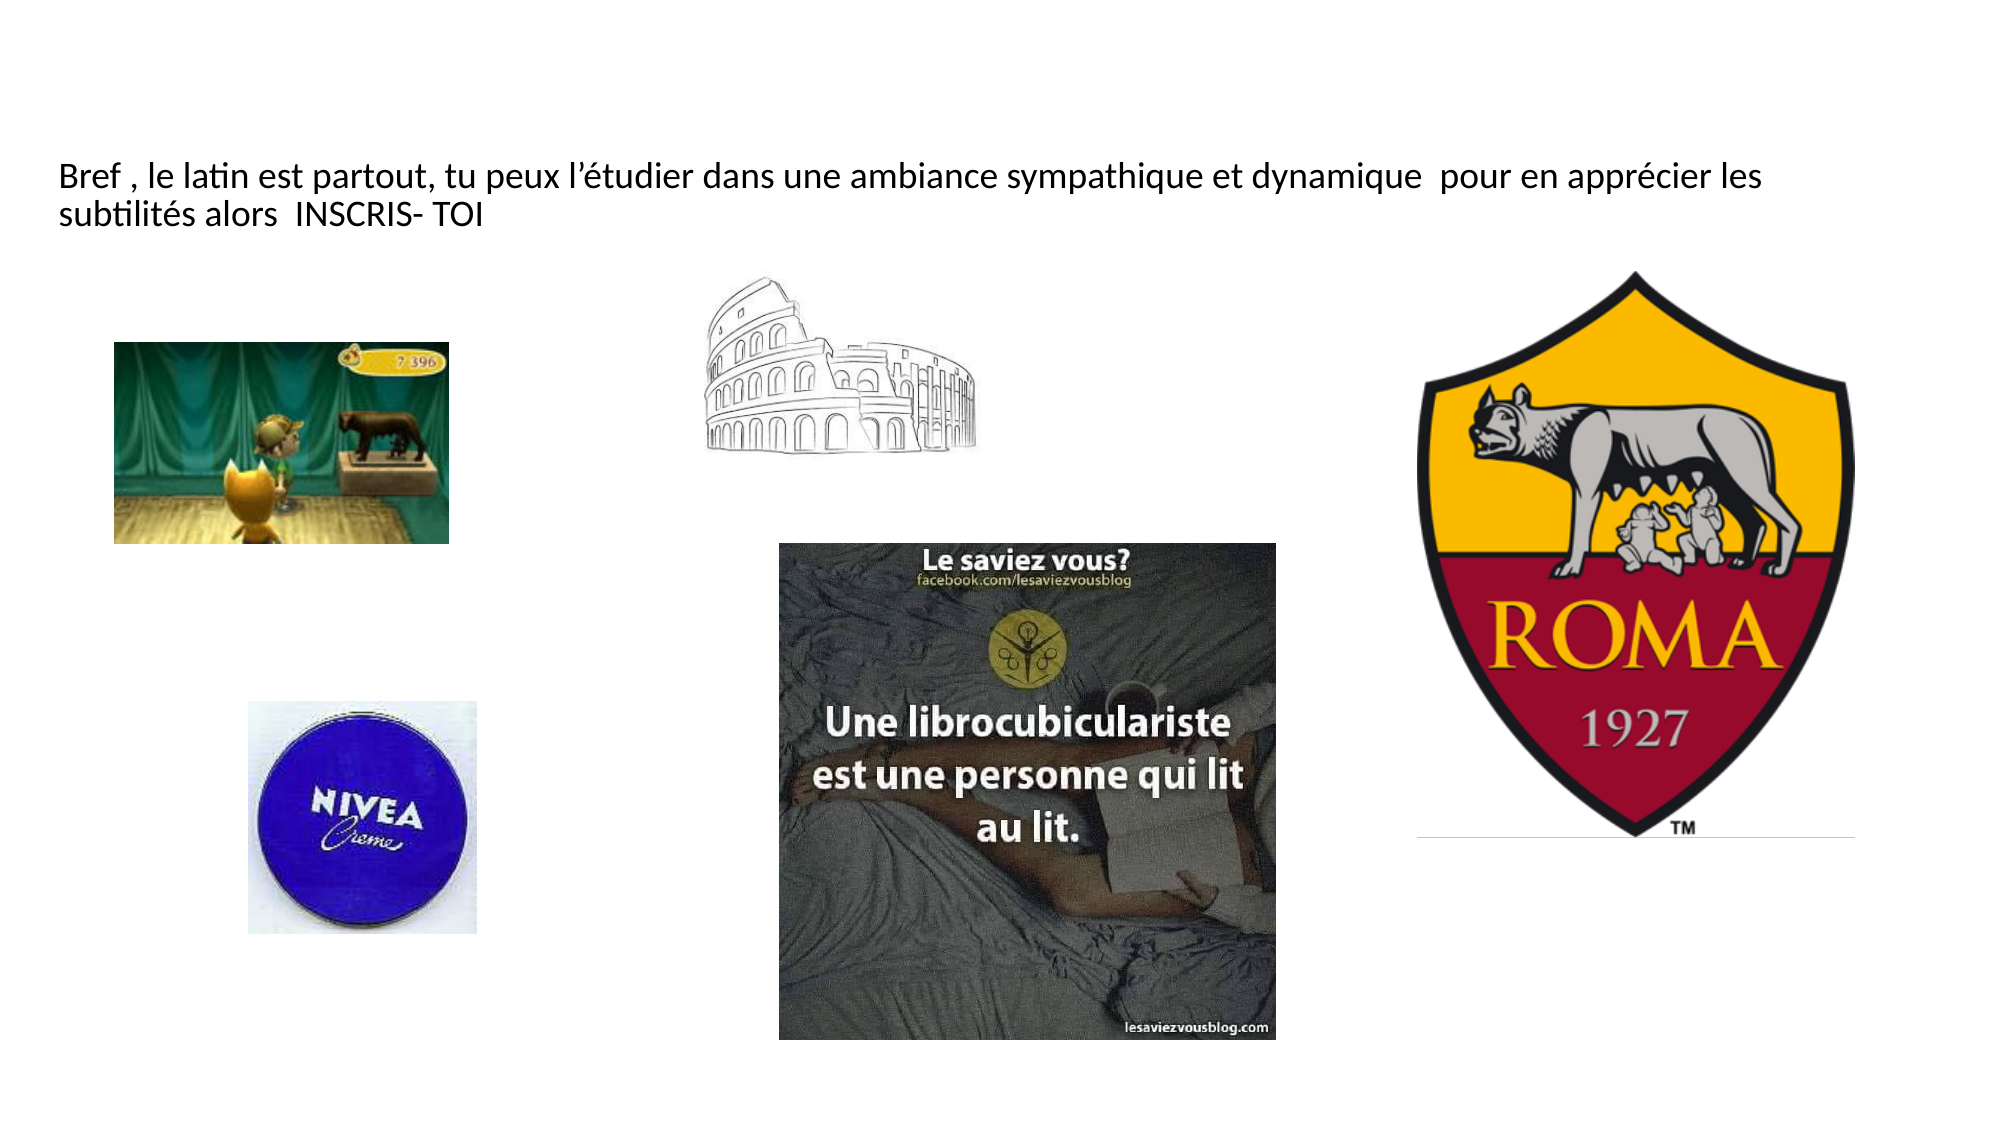

# Bref , le latin est partout, tu peux l’étudier dans une ambiance sympathique et dynamique pour en apprécier les subtilités alors INSCRIS- TOI